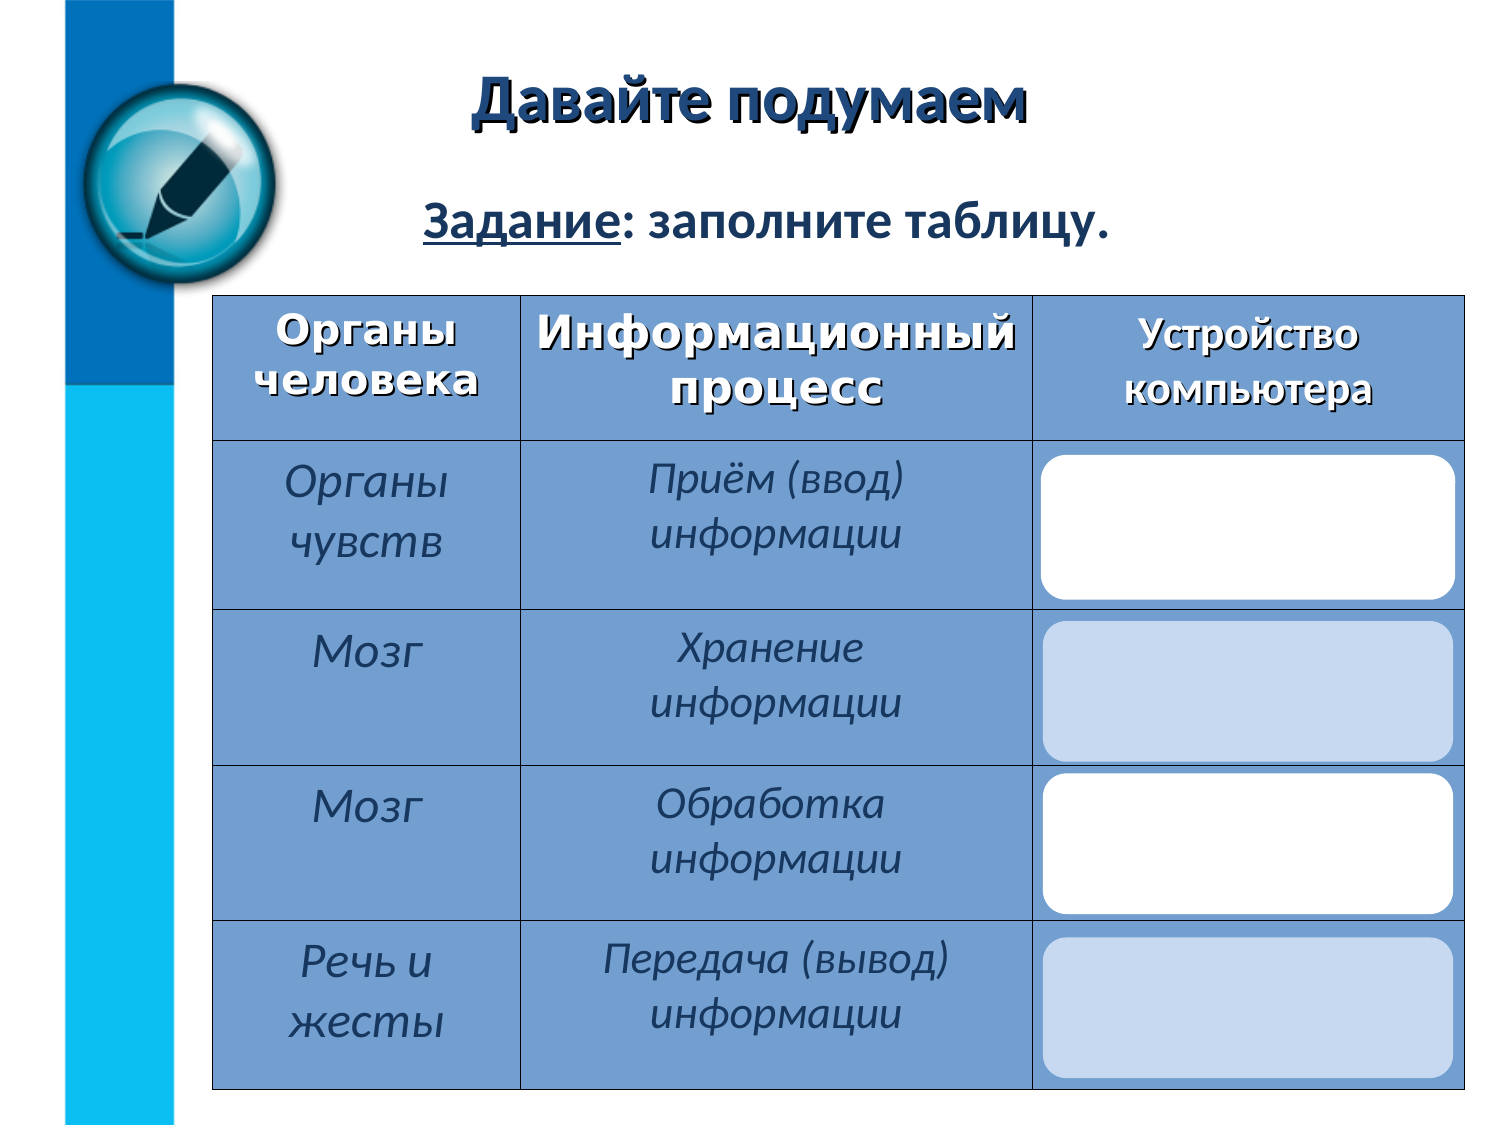

# Давайте подумаем
Задание: заполните таблицу.
| Органы человека | Информационный процесс | Устройство компьютера |
| --- | --- | --- |
| Органы чувств | Приём (ввод) информации | Клавиатура |
| Мозг | Хранение информации | Системный блок |
| Мозг | Обработка информации | Системный блок |
| Речь и жесты | Передача (вывод) информации | Монитор |